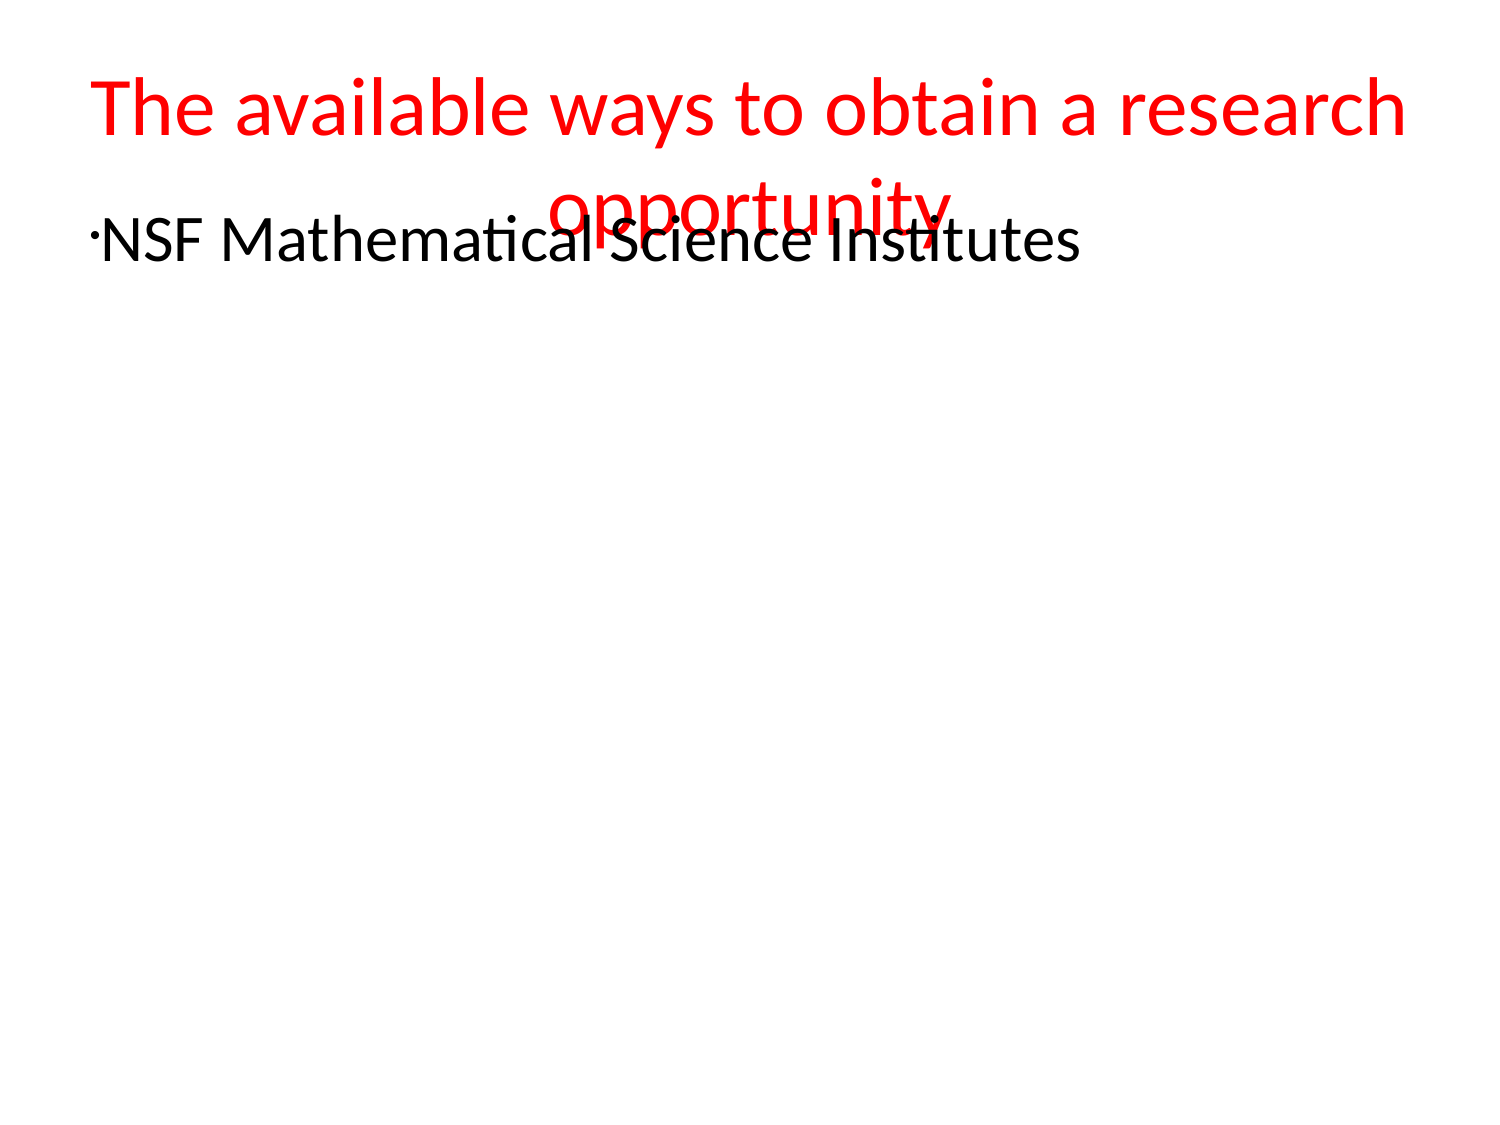

# The available ways to obtain a research opportunity
NSF Mathematical Science Institutes
| Name of the institutes | Opportunities for Undergraduates | Opportunities for graduates |
| --- | --- | --- |
| Institute for Pure and Applied Mathematics (IPAM) | Research in Industrial Projects for Students (RIPS) | RIPS, Workshops, summer programs. |
| Statistical and Applied Mathematical Sciences Institute (SAMSI) | Two-Day Undergraduate Workshop | Workshops, summer programs |
| Mathematical Sciences Research Institute (MSRI) | Summer programs | Workshops, summer programs |
| Institute for Mathematics and its Applications (IMA) | Summer programs | Workshops |
| Institute for Advanced Study (IAS) | Especially for women (Group theory this summer) | Workshops , summer programs |